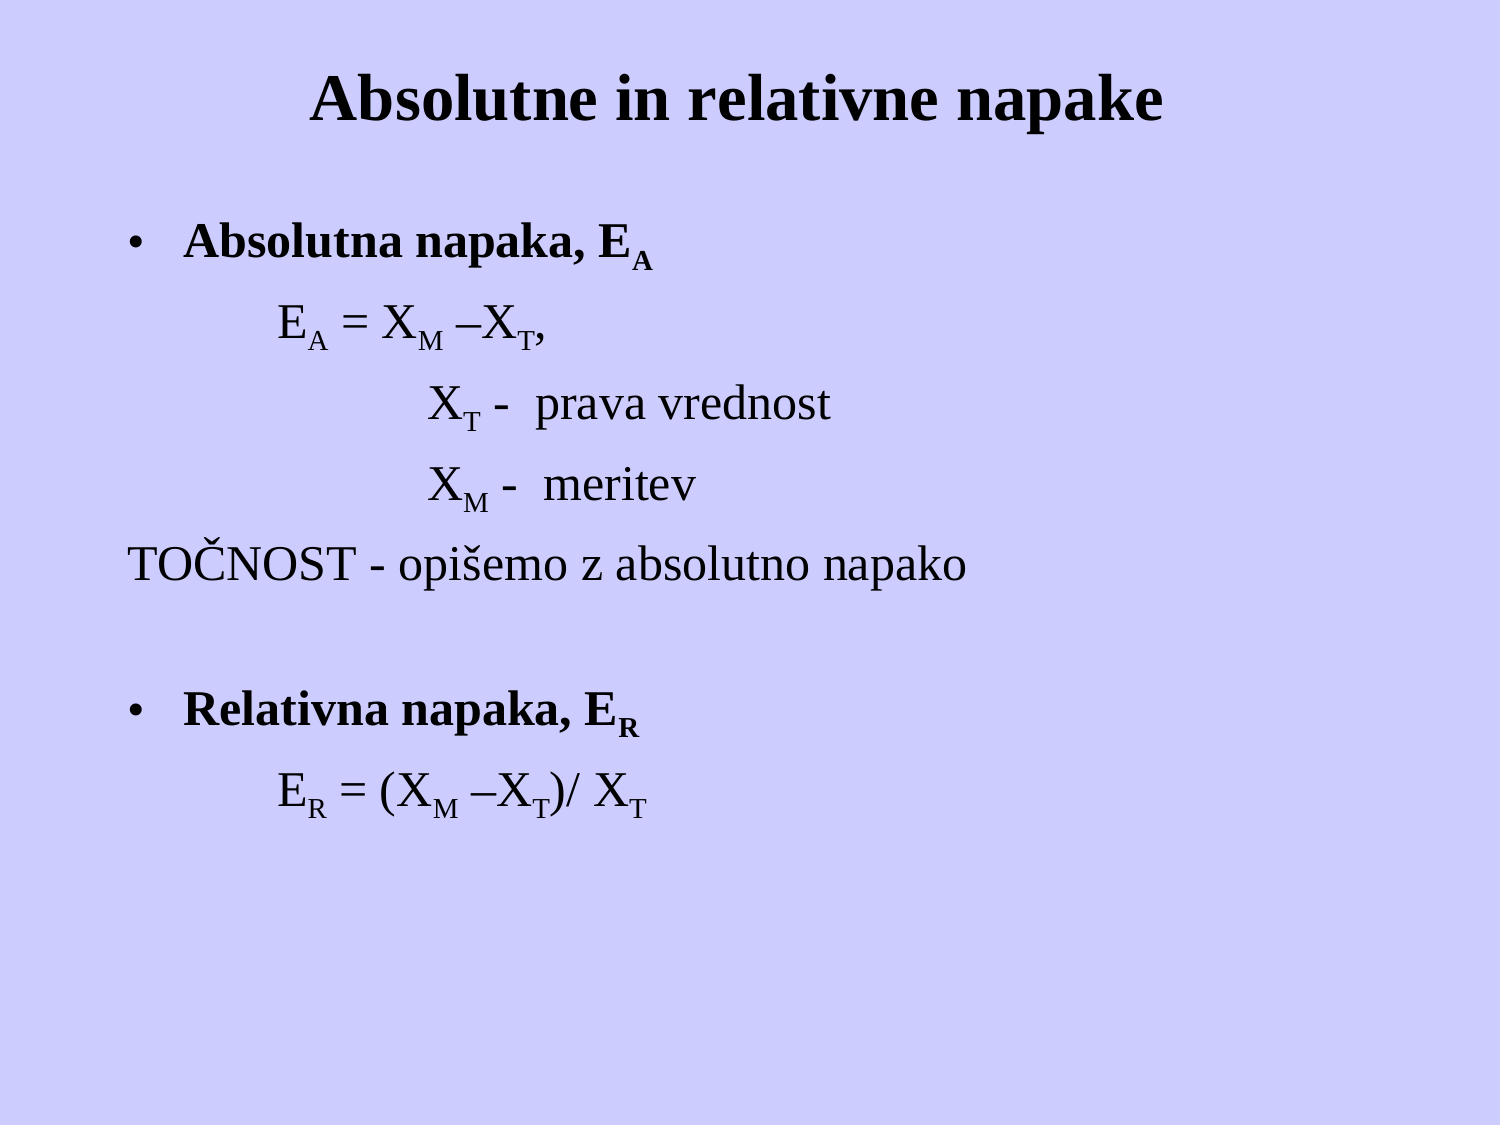

# Absolutne in relativne napake
Absolutna napaka, EA
		EA = XM –XT,
			XT - prava vrednost
			XM - meritev
TOČNOST - opišemo z absolutno napako
Relativna napaka, ER
 		ER = (XM –XT)/ XT